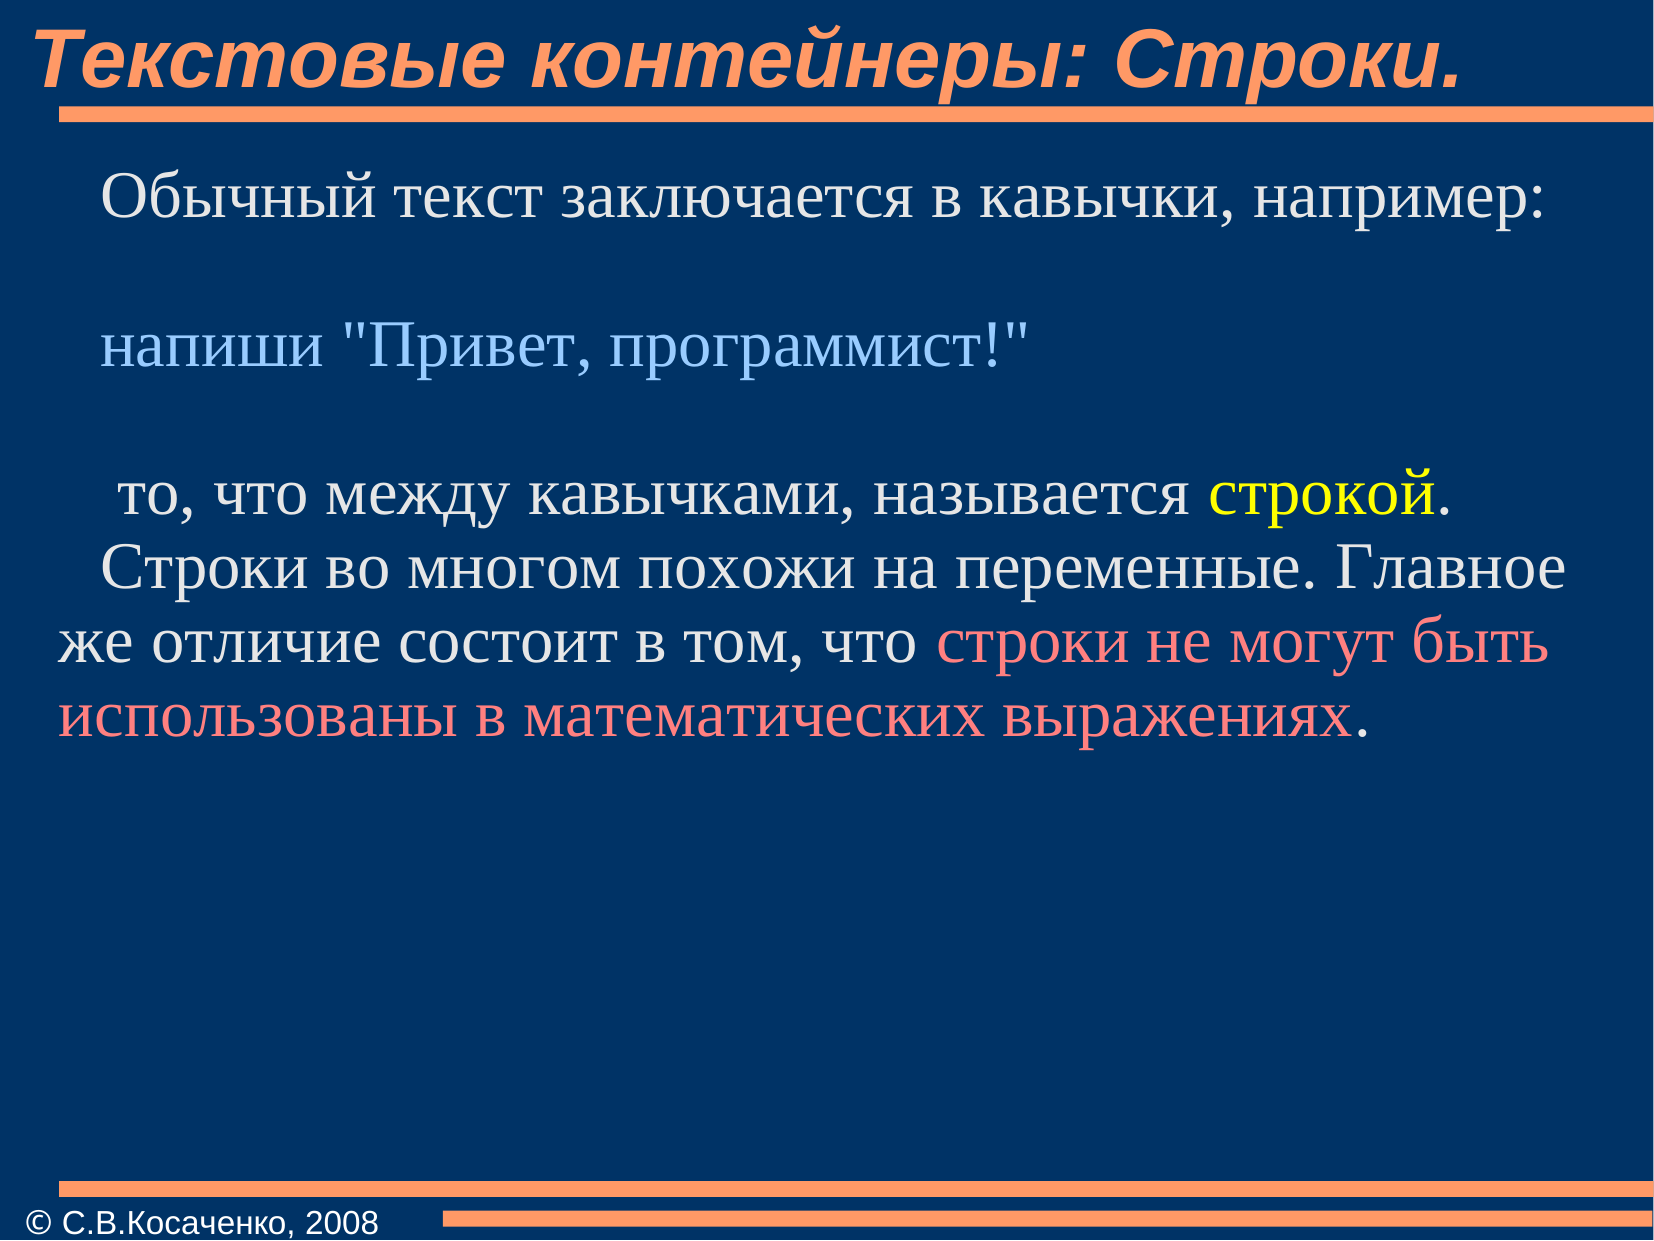

# Текстовые контейнеры: Строки.
Обычный текст заключается в кавычки, например:
напиши "Привет, программист!"
 то, что между кавычками, называется строкой.
Строки во многом похожи на переменные. Главное же отличие состоит в том, что строки не могут быть использованы в математических выражениях.